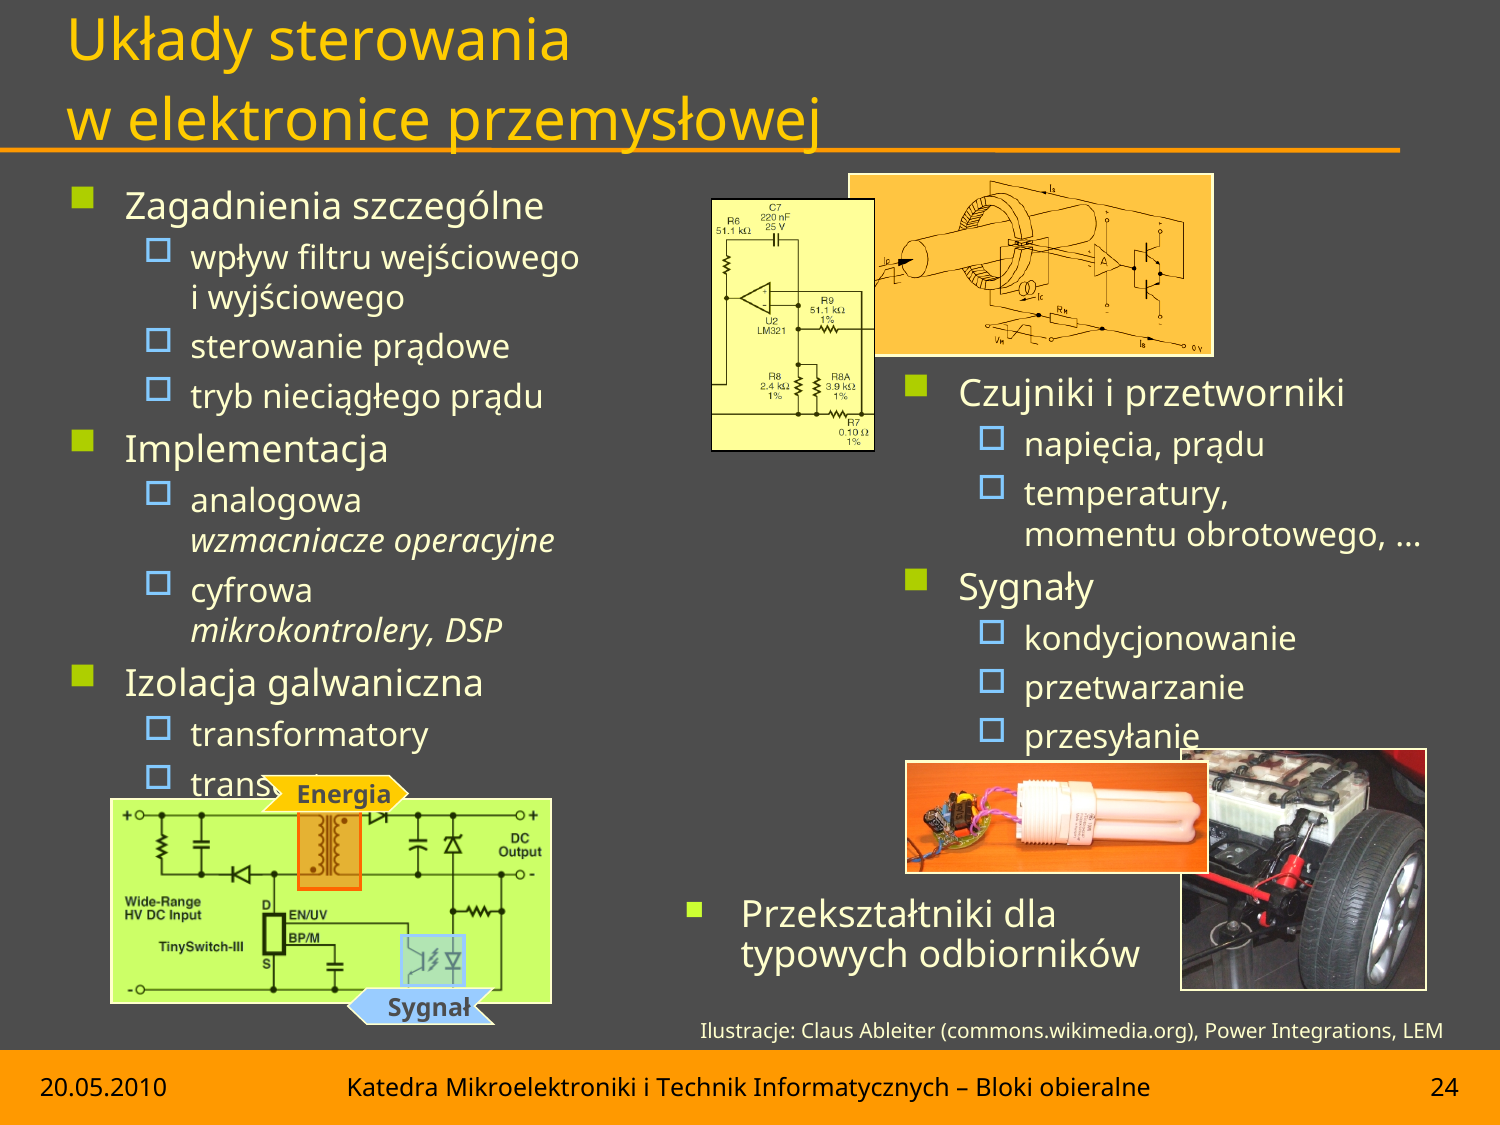

# Układy sterowania w elektronice przemysłowej
Zagadnienia szczególne
wpływ filtru wejściowego i wyjściowego
sterowanie prądowe
tryb nieciągłego prądu
Implementacja
analogowa
wzmacniacze operacyjne
cyfrowa
mikrokontrolery, DSP
Izolacja galwaniczna
transformatory
transoptory
Czujniki i przetworniki
napięcia, prądu
temperatury,
momentu obrotowego, …
Sygnały
kondycjonowanie
przetwarzanie
przesyłanie
Energia
Sygnał
Przekształtniki dla typowych odbiorników
Ilustracje: Claus Ableiter (commons.wikimedia.org), Power Integrations, LEM
20.05.2010
Katedra Mikroelektroniki i Technik Informatycznych – Bloki obieralne
24